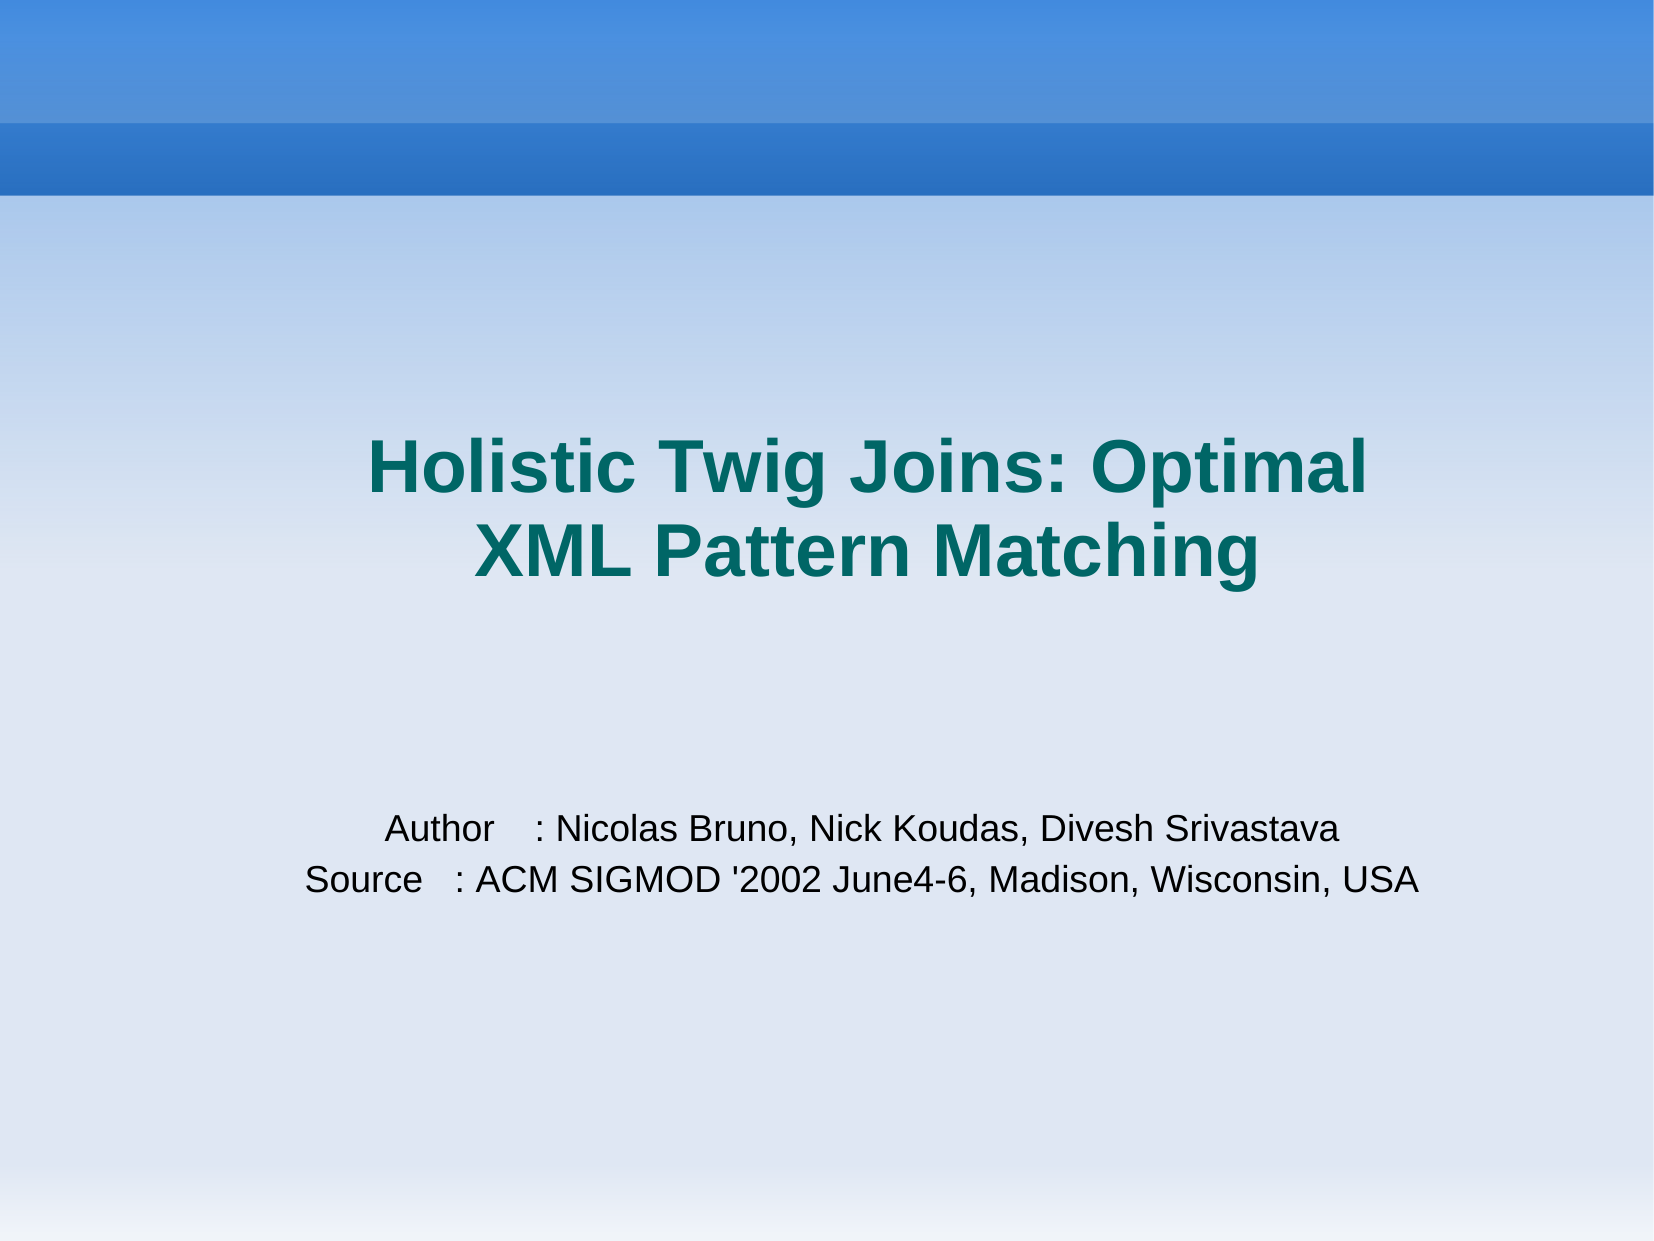

# Holistic Twig Joins: Optimal XML Pattern Matching
Author	: Nicolas Bruno, Nick Koudas, Divesh Srivastava
Source	: ACM SIGMOD '2002 June4-6, Madison, Wisconsin, USA